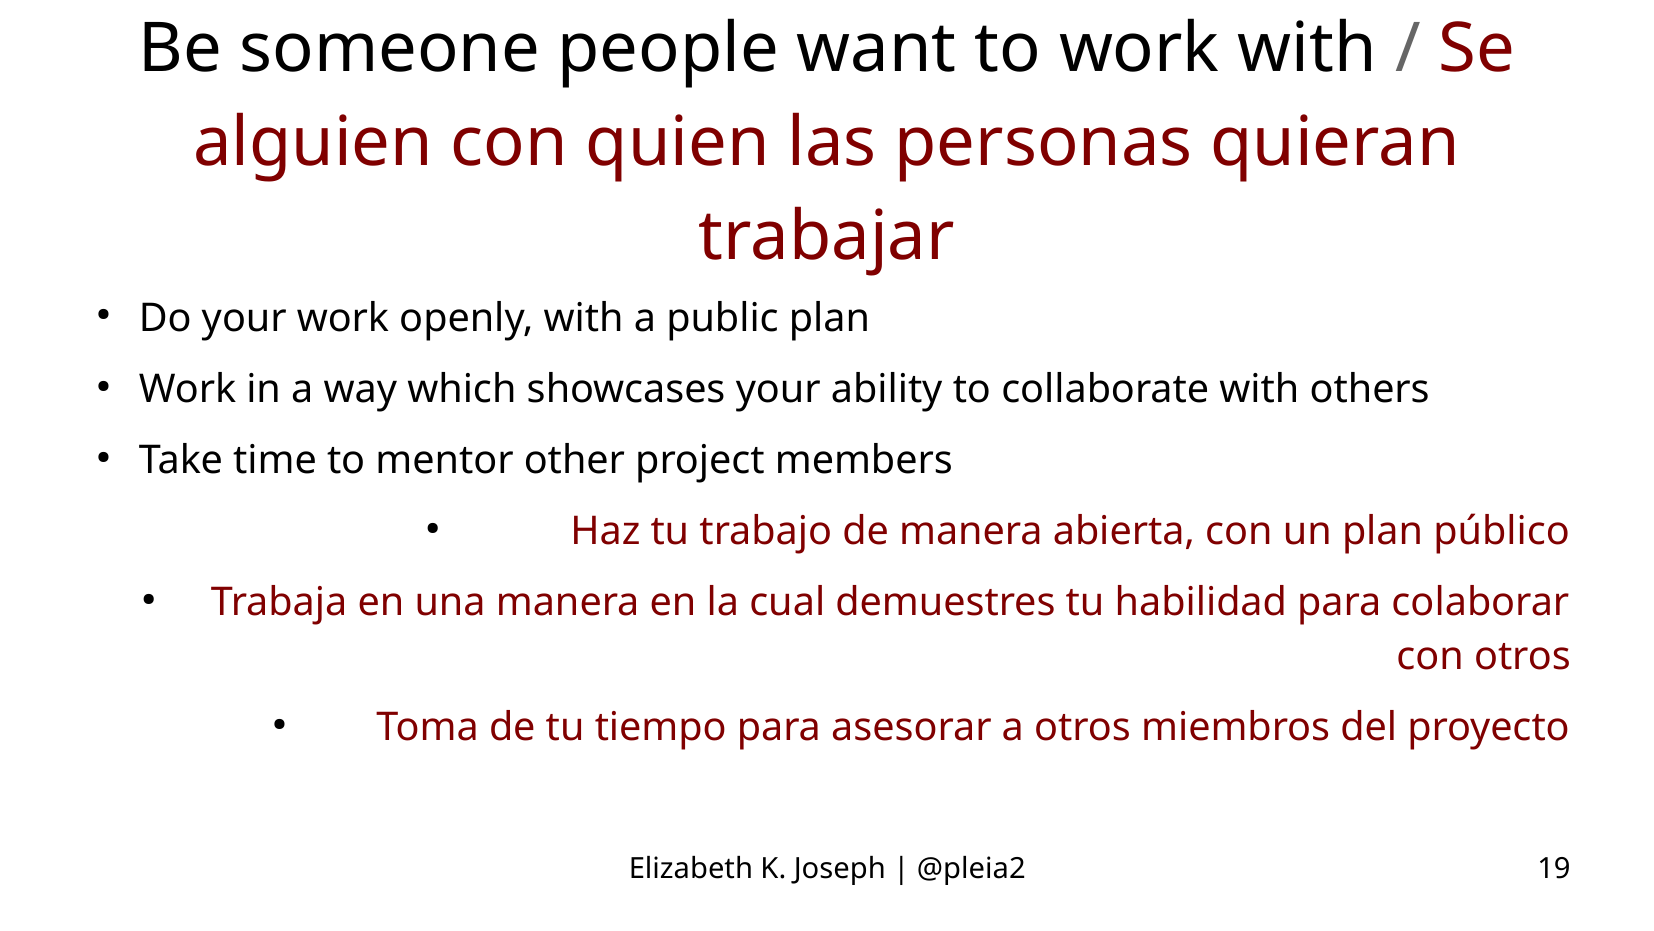

# Be someone people want to work with / Se alguien con quien las personas quieran trabajar
Do your work openly, with a public plan
Work in a way which showcases your ability to collaborate with others
Take time to mentor other project members
Haz tu trabajo de manera abierta, con un plan público
Trabaja en una manera en la cual demuestres tu habilidad para colaborar con otros
Toma de tu tiempo para asesorar a otros miembros del proyecto
Elizabeth K. Joseph | @pleia2
19